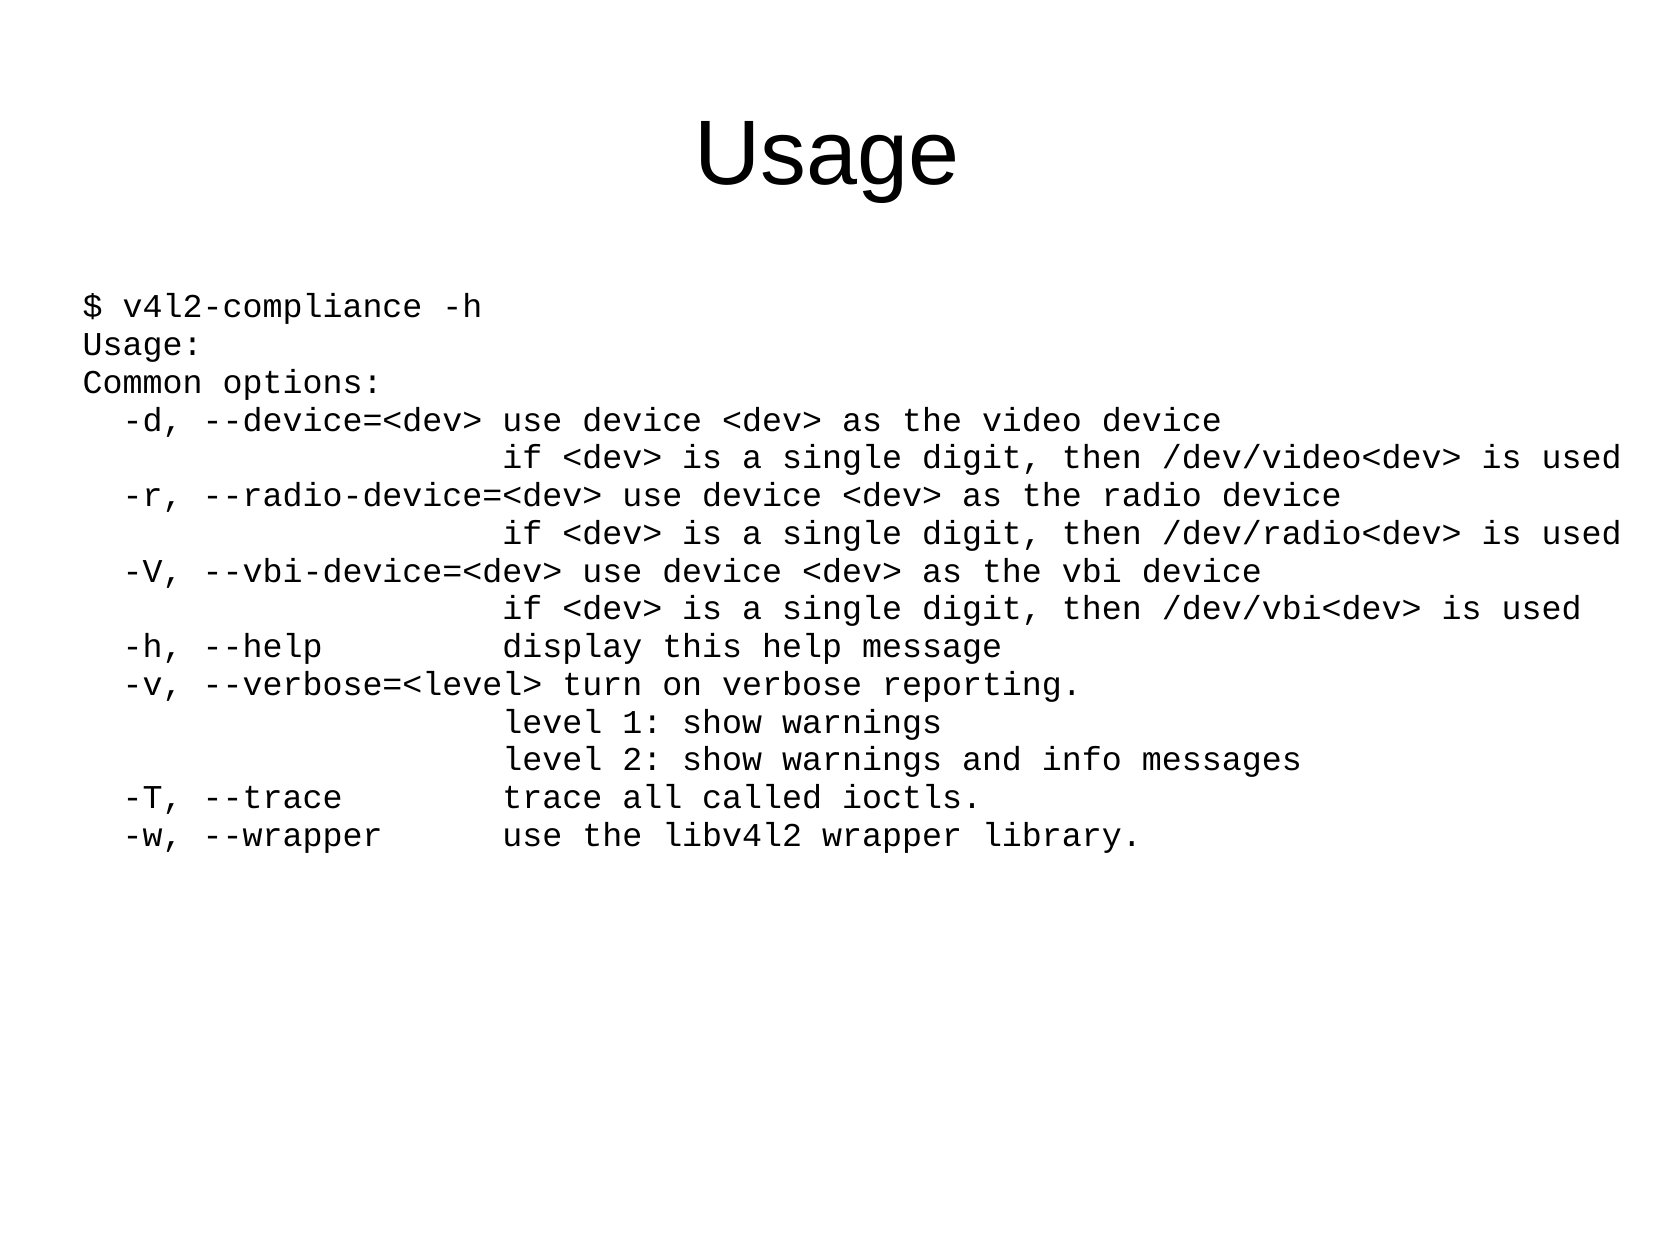

# Usage
$ v4l2-compliance -h
Usage:
Common options:
 -d, --device=<dev> use device <dev> as the video device
 if <dev> is a single digit, then /dev/video<dev> is used
 -r, --radio-device=<dev> use device <dev> as the radio device
 if <dev> is a single digit, then /dev/radio<dev> is used
 -V, --vbi-device=<dev> use device <dev> as the vbi device
 if <dev> is a single digit, then /dev/vbi<dev> is used
 -h, --help display this help message
 -v, --verbose=<level> turn on verbose reporting.
 level 1: show warnings
 level 2: show warnings and info messages
 -T, --trace trace all called ioctls.
 -w, --wrapper use the libv4l2 wrapper library.